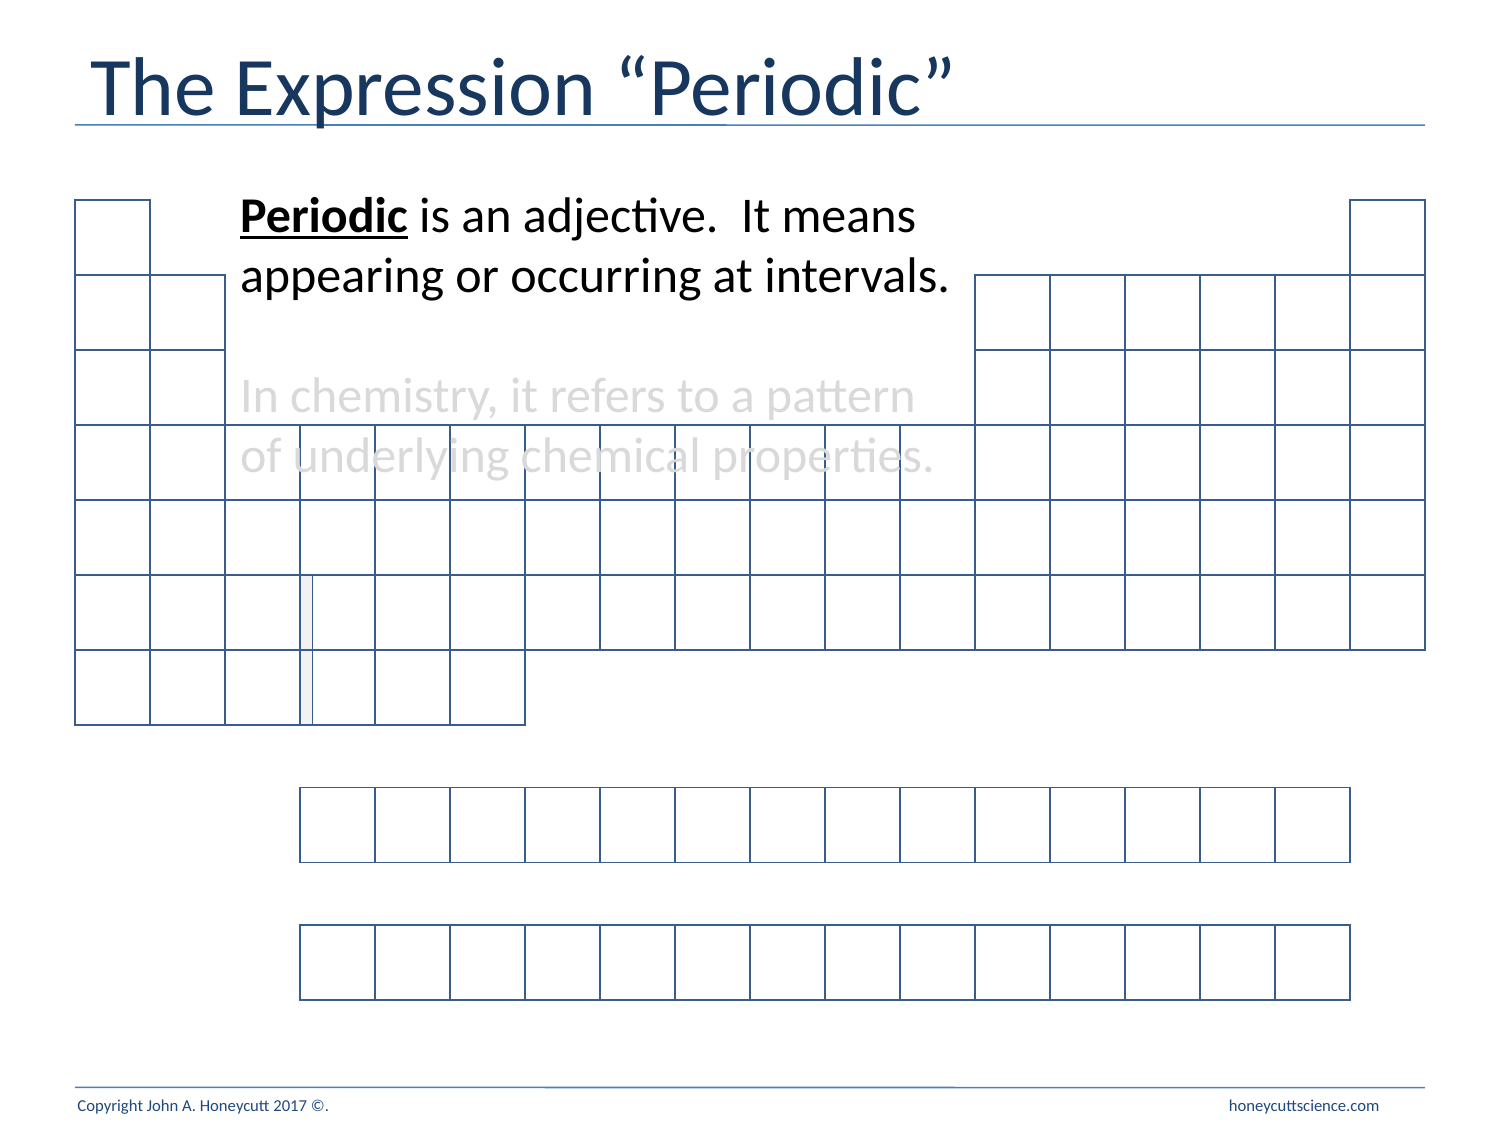

# The Expression “Periodic”
Periodic is an adjective. It means appearing or occurring at intervals.
In chemistry, it refers to a pattern of underlying chemical properties.